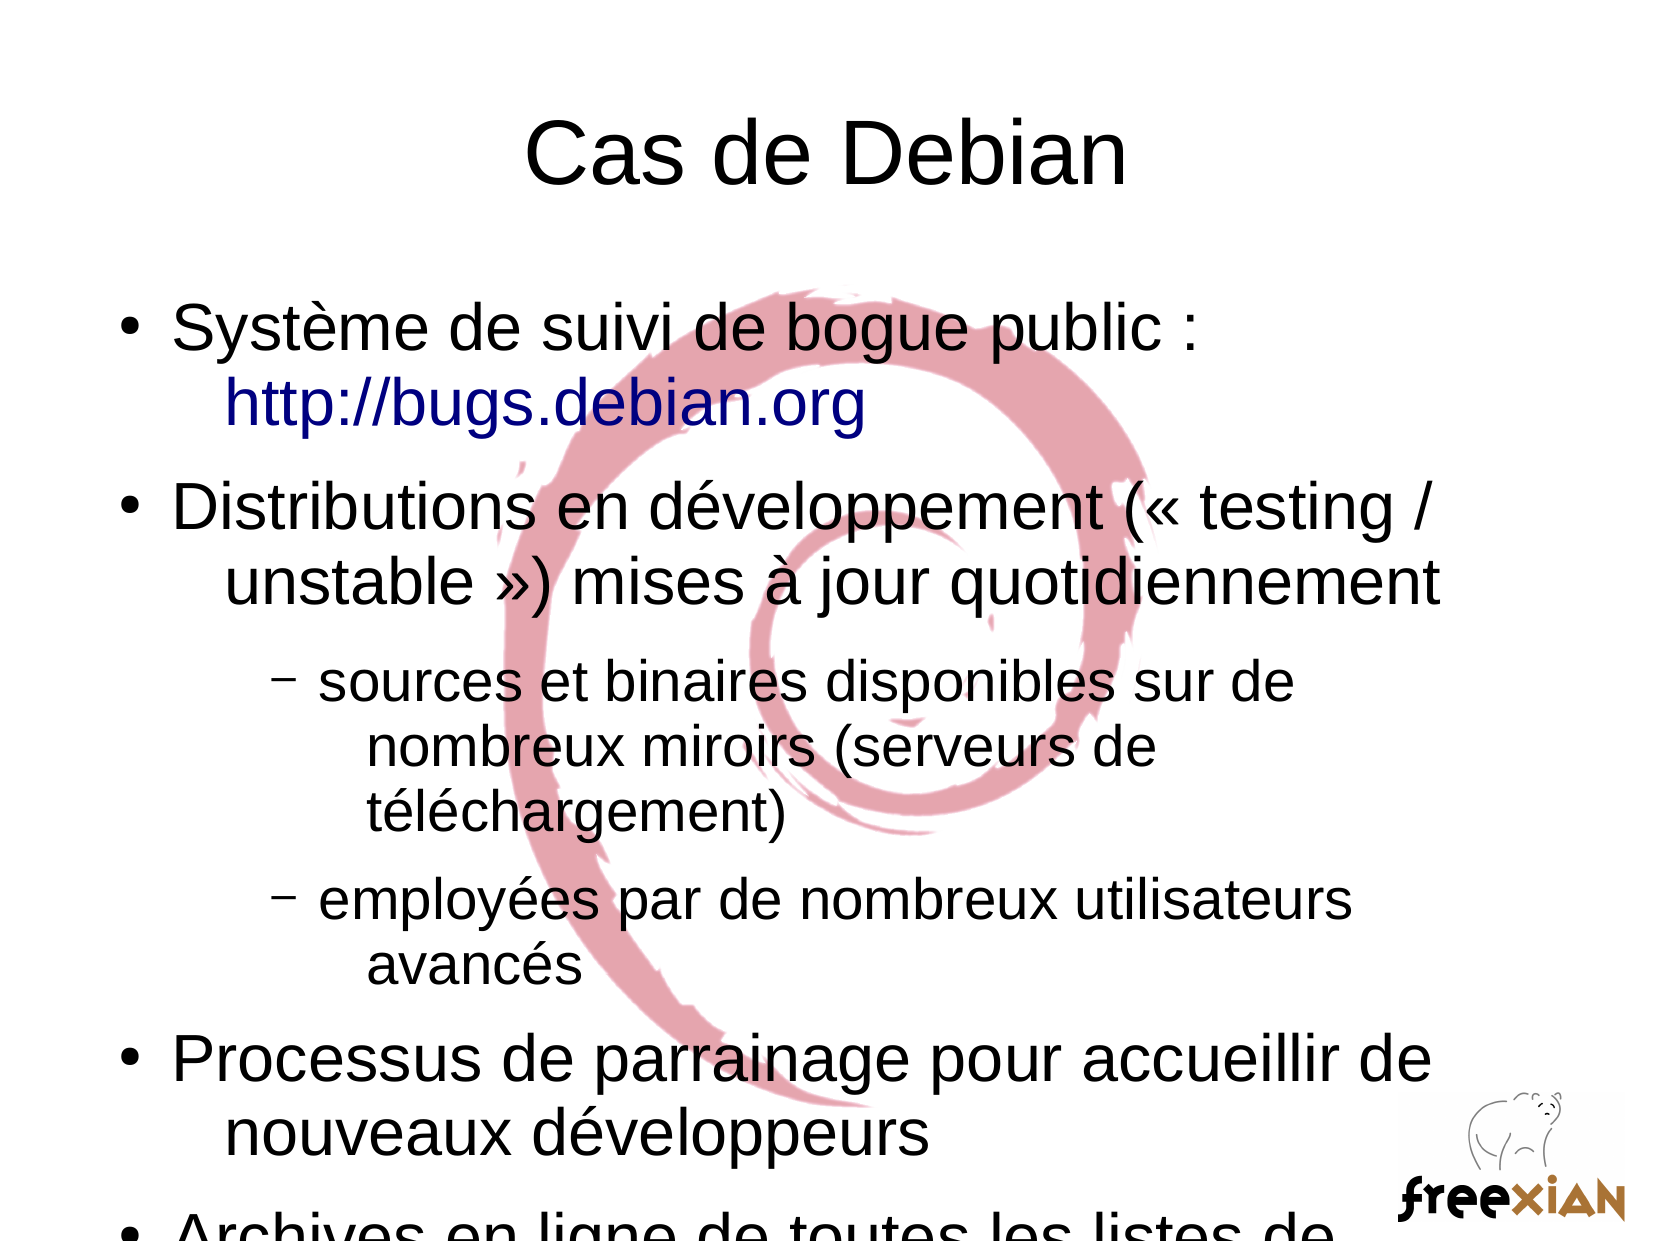

# Cas de Debian
Système de suivi de bogue public : http://bugs.debian.org
Distributions en développement (« testing / unstable ») mises à jour quotidiennement
sources et binaires disponibles sur de nombreux miroirs (serveurs de téléchargement)
employées par de nombreux utilisateurs avancés
Processus de parrainage pour accueillir de nouveaux développeurs
Archives en ligne de toutes les listes de diffusion : http://lists.debian.org